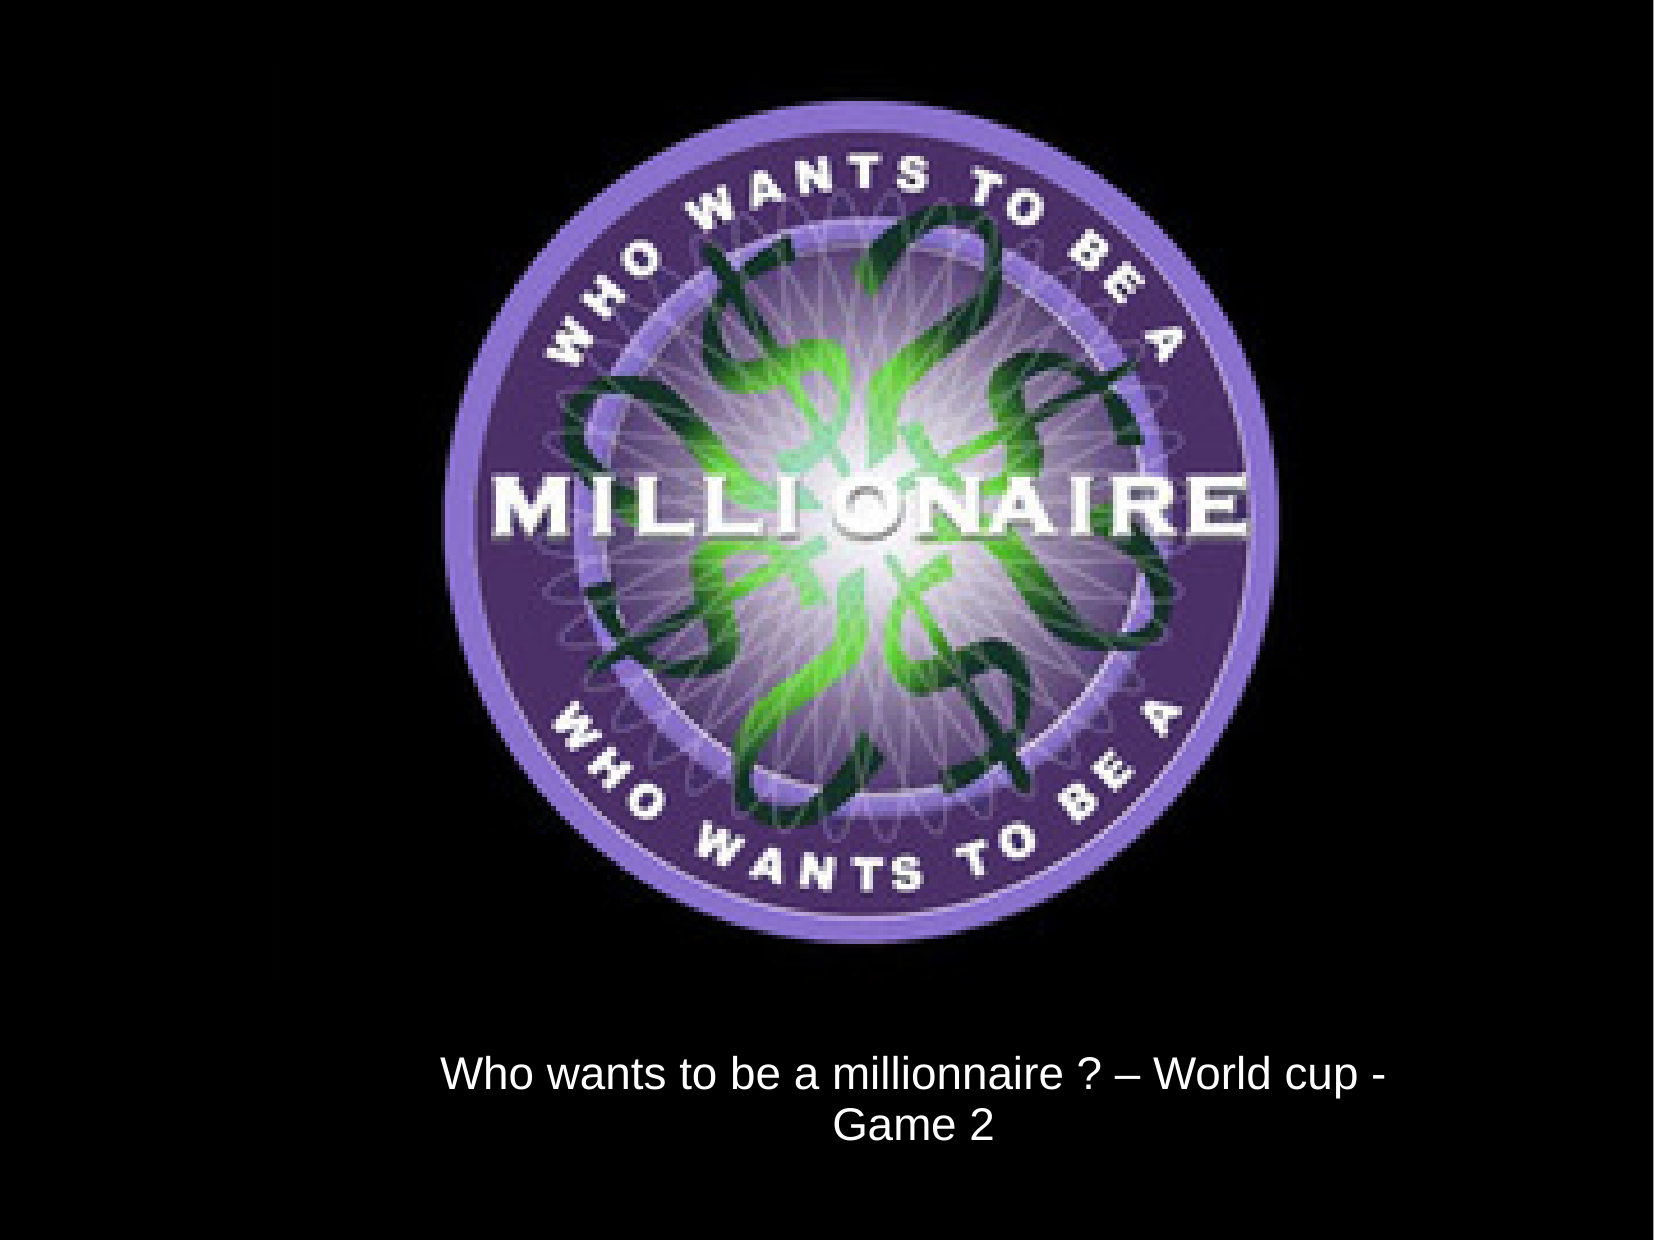

Who wants to be a millionnaire ? – World cup -
Game 2